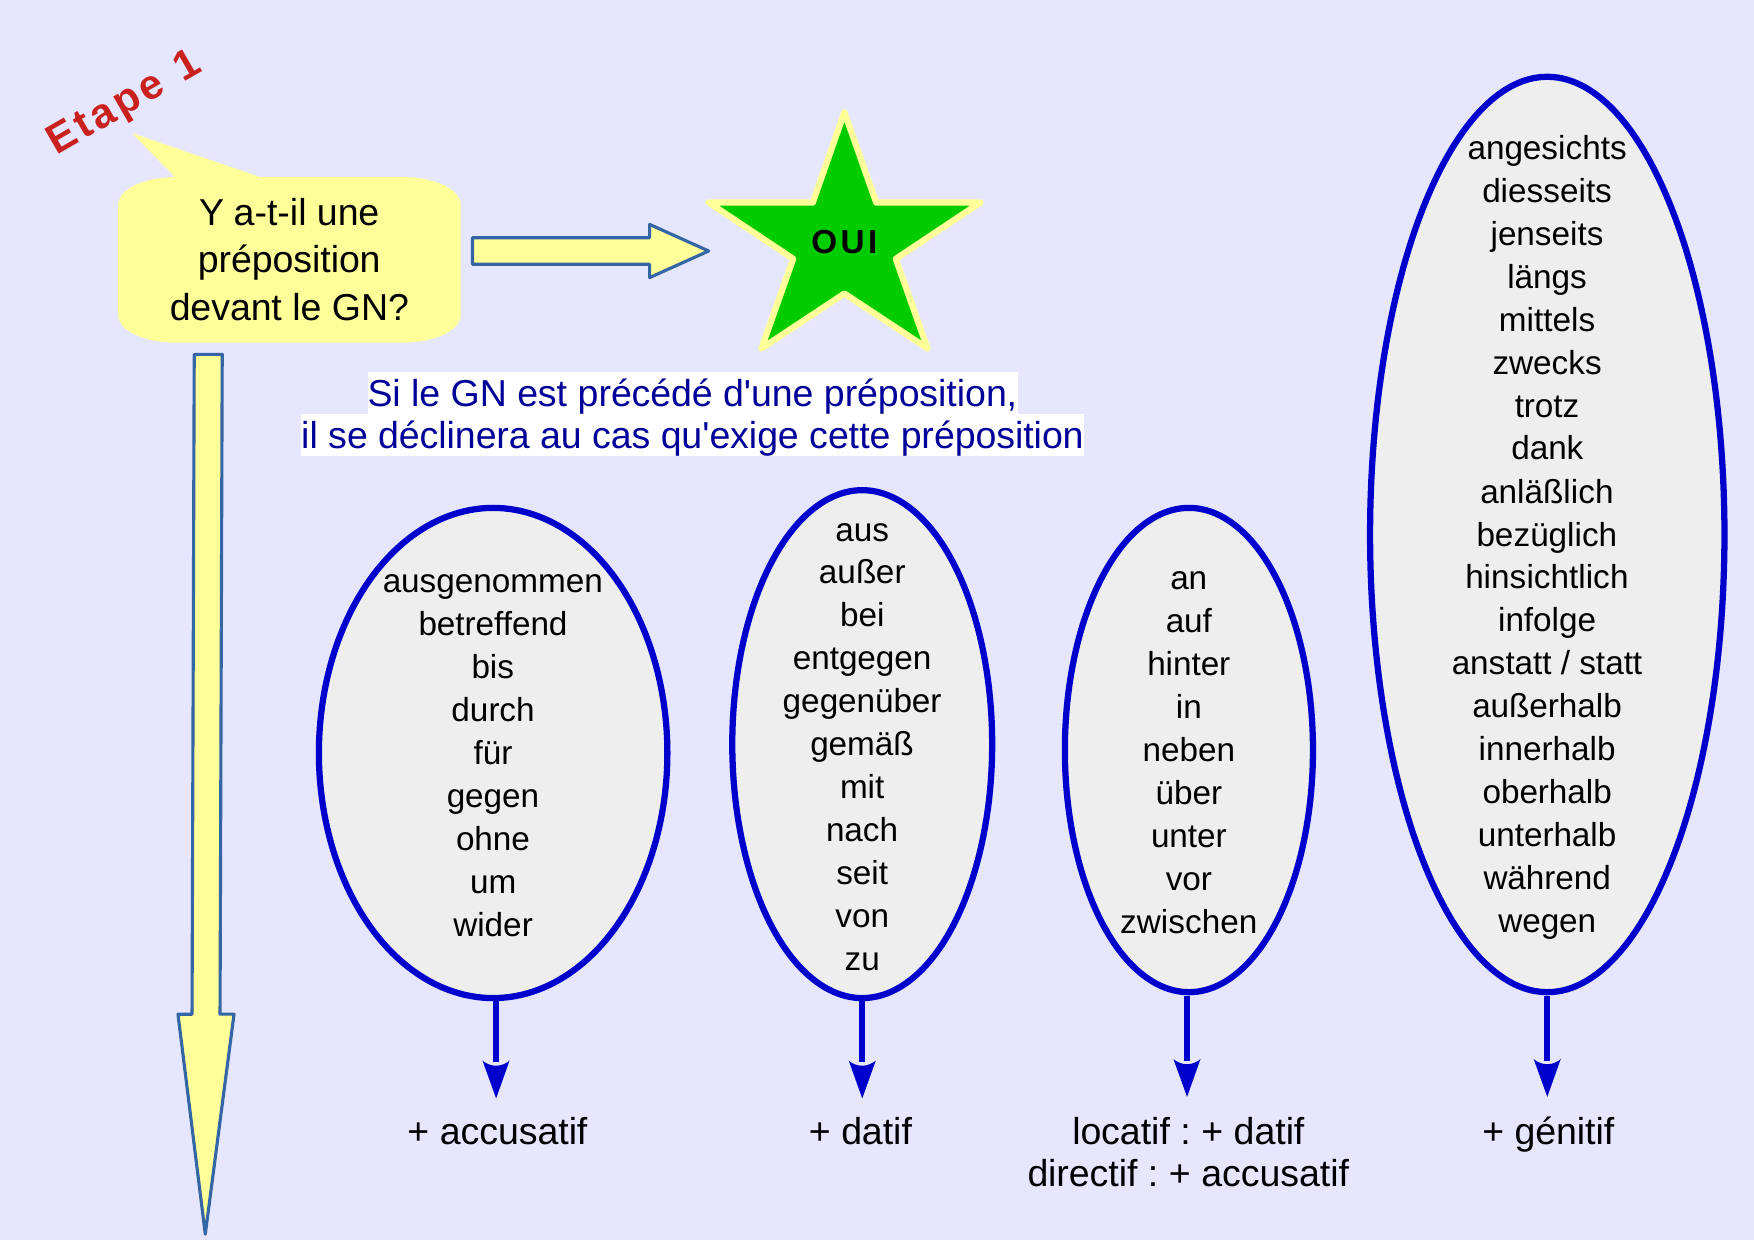

Etape 1
angesichts
diesseits
jenseits
längs
mittels
zwecks
trotz
dank
anläßlich
bezüglich
hinsichtlich
infolge
anstatt / statt
außerhalb
innerhalb
oberhalb
unterhalb
während
wegen
OUI
Y a-t-il une
préposition
devant le GN?
Si le GN est précédé d'une préposition,
il se déclinera au cas qu'exige cette préposition
aus
außer
bei
entgegen
gegenüber
gemäß
mit
nach
seit
von
zu
ausgenommen
betreffend
bis
durch
für
gegen
ohne
um
wider
an
auf
hinter
in
neben
über
unter
vor
zwischen
+ accusatif
+ datif
locatif : + datif
directif : + accusatif
+ génitif